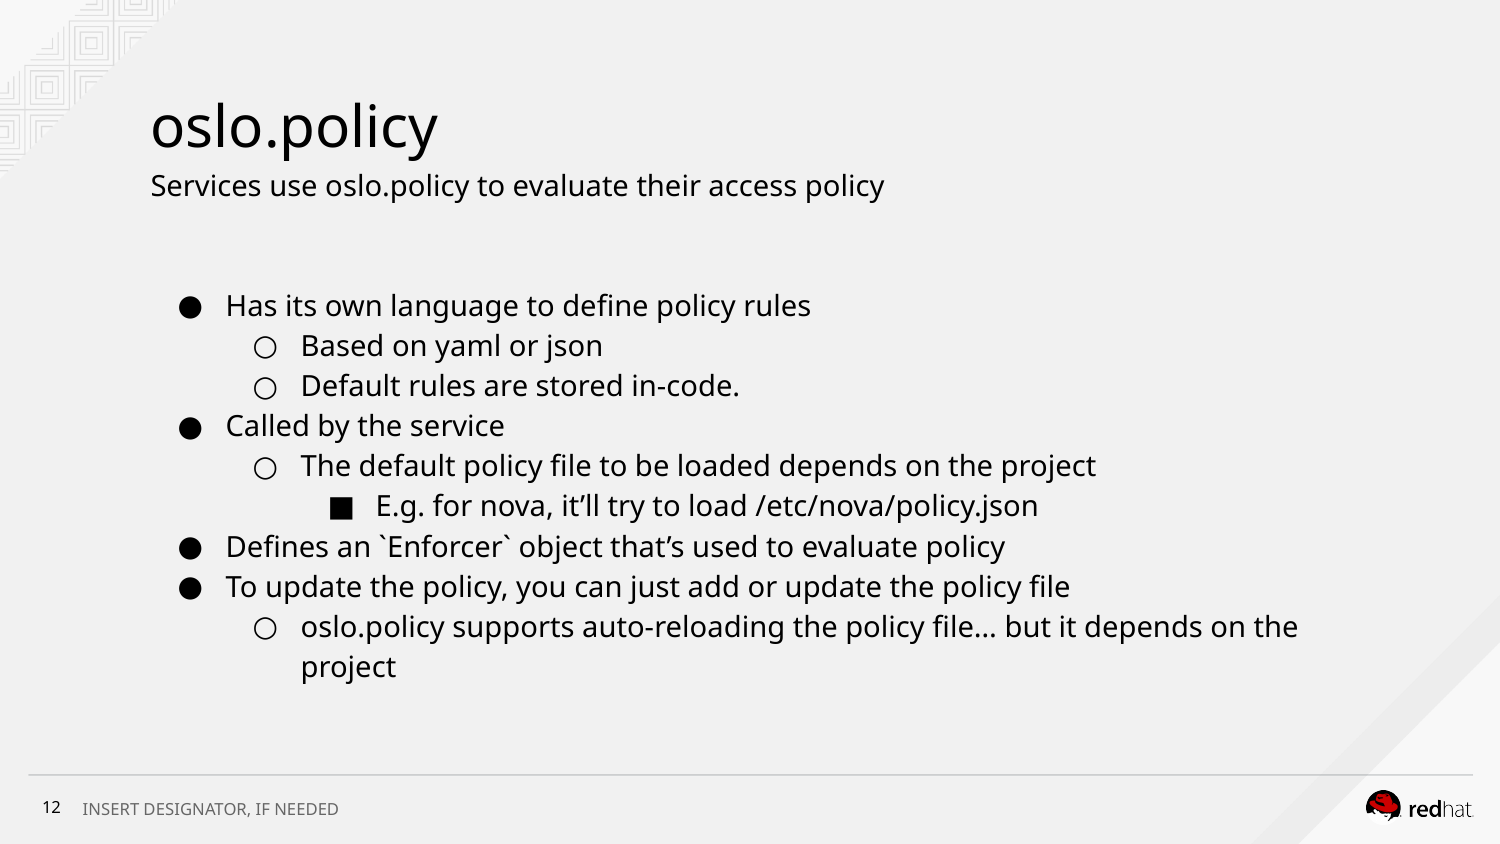

# oslo.policy
Services use oslo.policy to evaluate their access policy
Has its own language to define policy rules
Based on yaml or json
Default rules are stored in-code.
Called by the service
The default policy file to be loaded depends on the project
E.g. for nova, it’ll try to load /etc/nova/policy.json
Defines an `Enforcer` object that’s used to evaluate policy
To update the policy, you can just add or update the policy file
oslo.policy supports auto-reloading the policy file… but it depends on the project